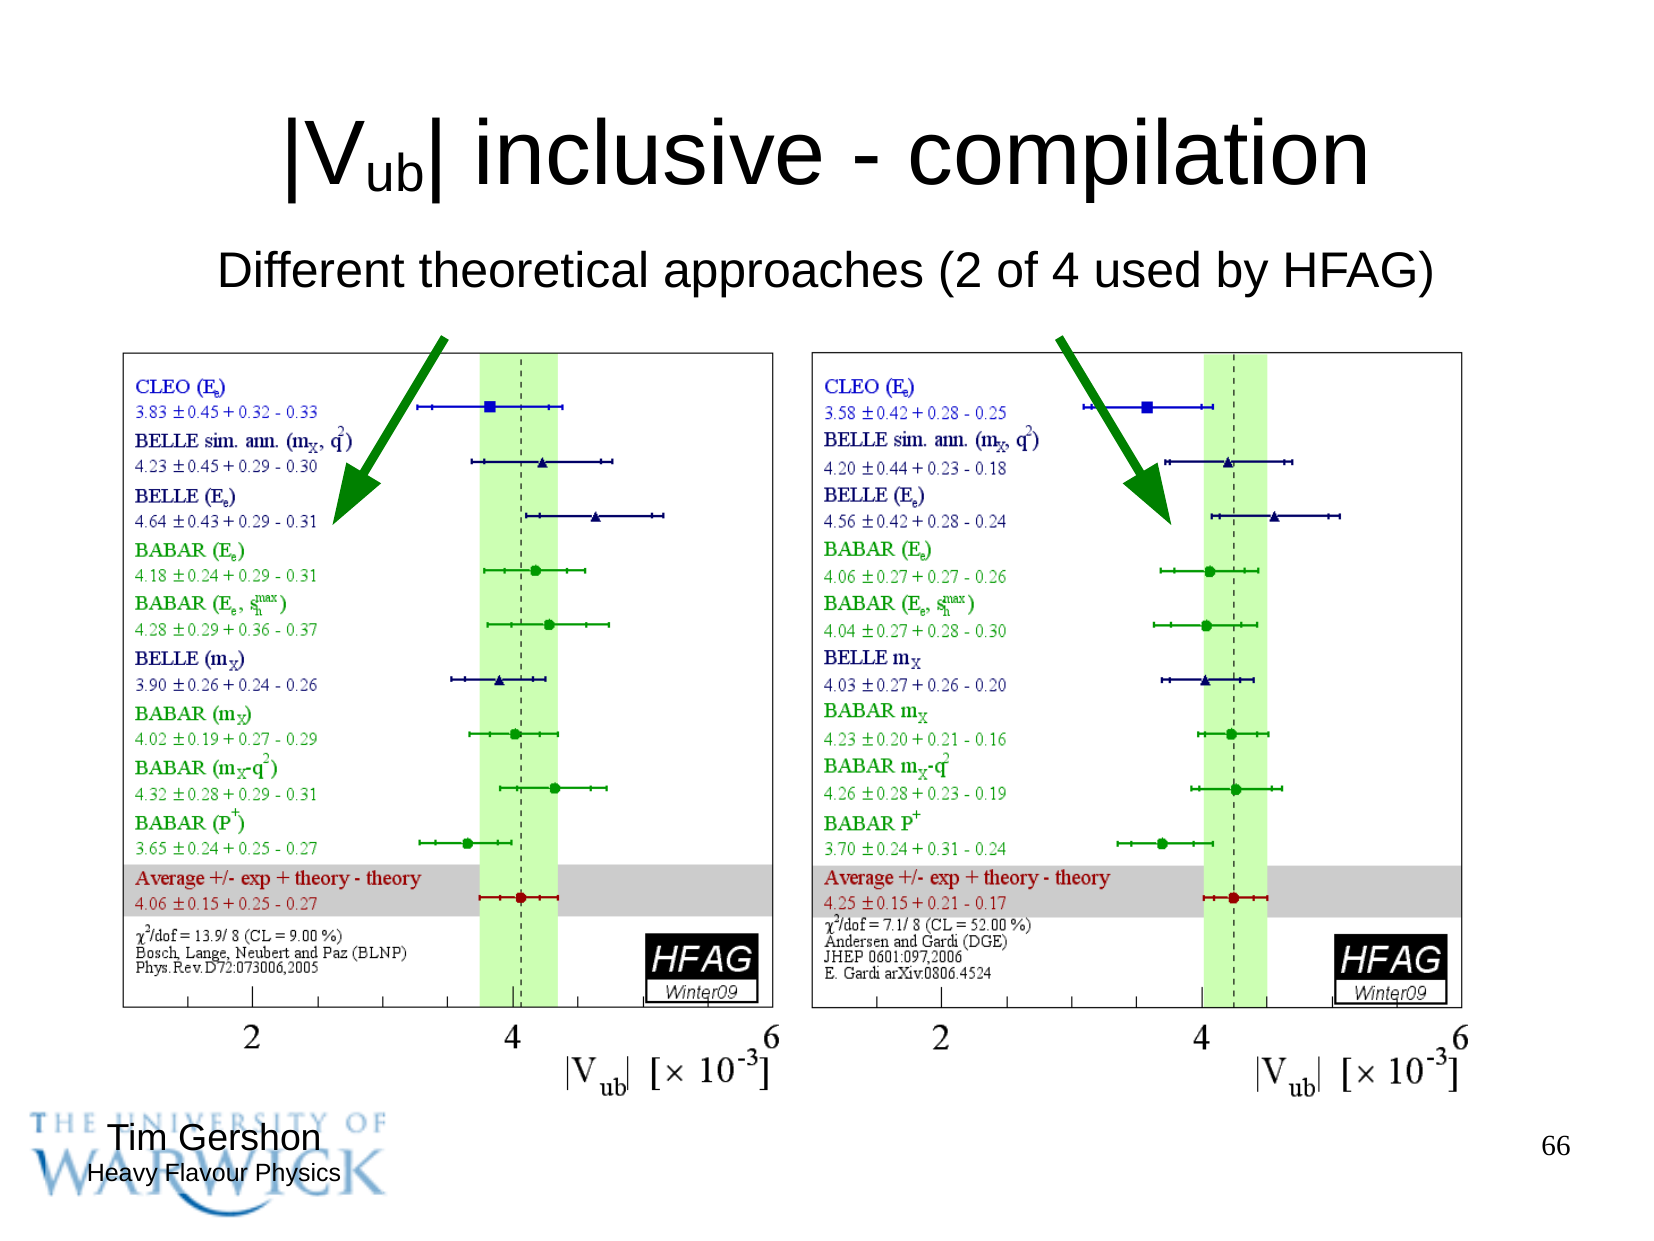

# |Vub| inclusive - compilation
Different theoretical approaches (2 of 4 used by HFAG)
Tim Gershon
Heavy Flavour Physics
66